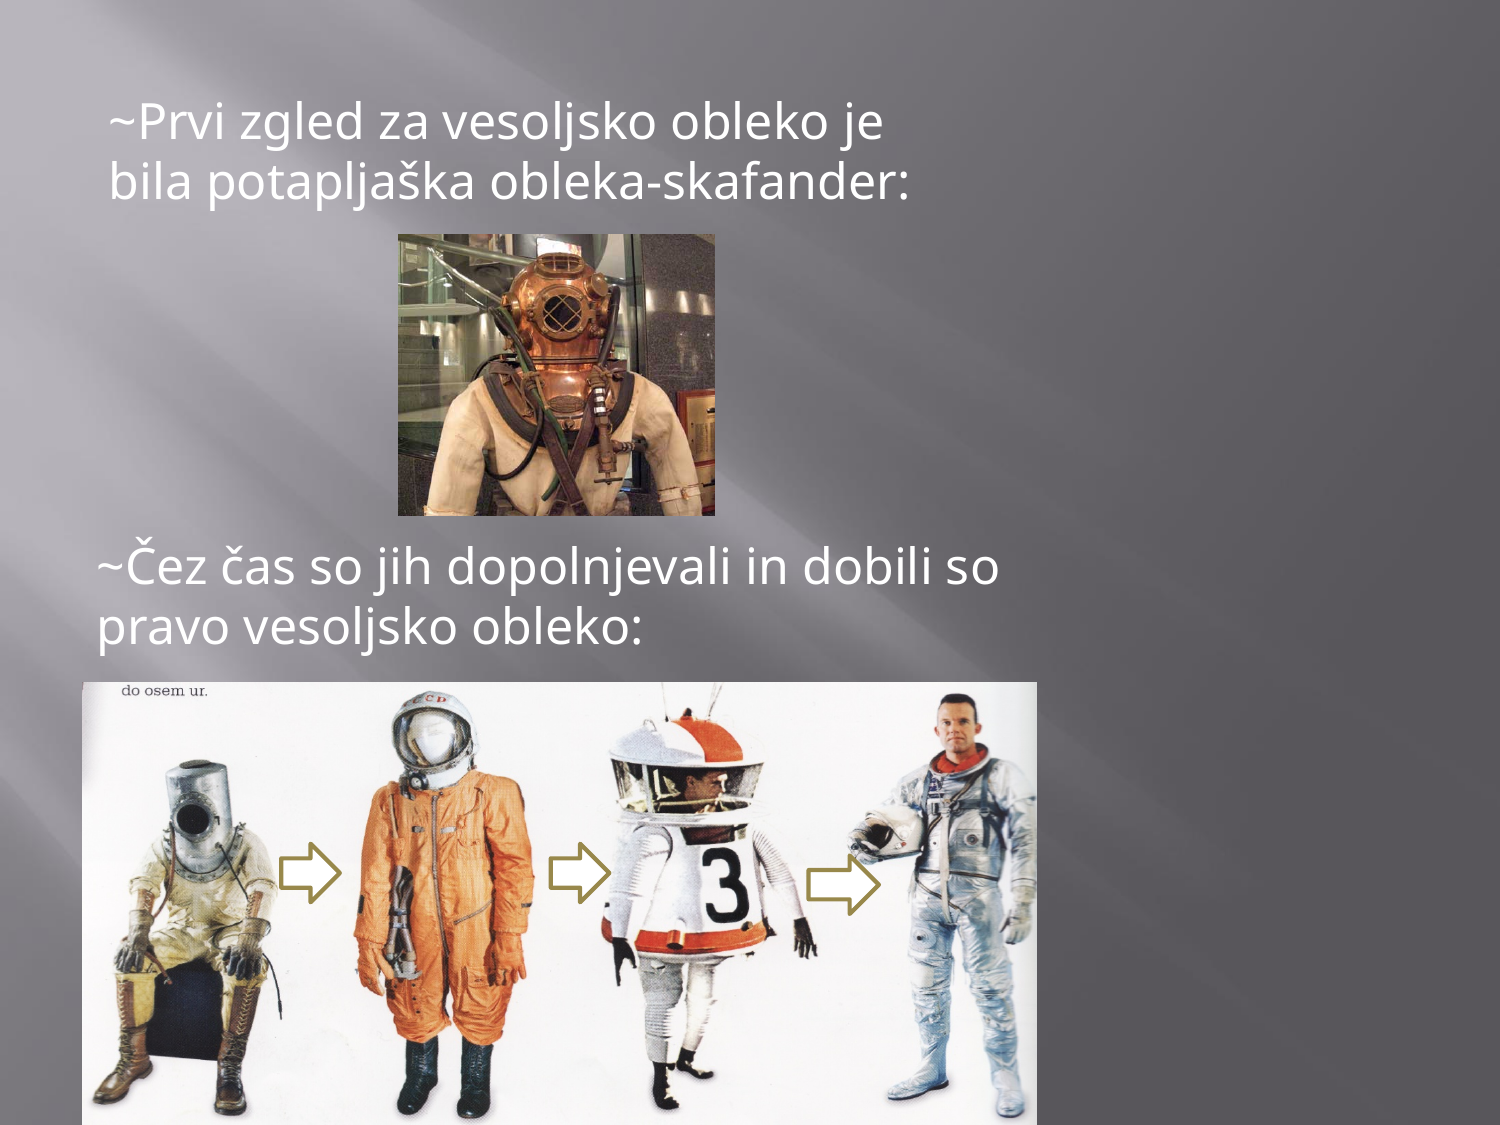

~Prvi zgled za vesoljsko obleko je bila potapljaška obleka-skafander:
~Čez čas so jih dopolnjevali in dobili so pravo vesoljsko obleko: